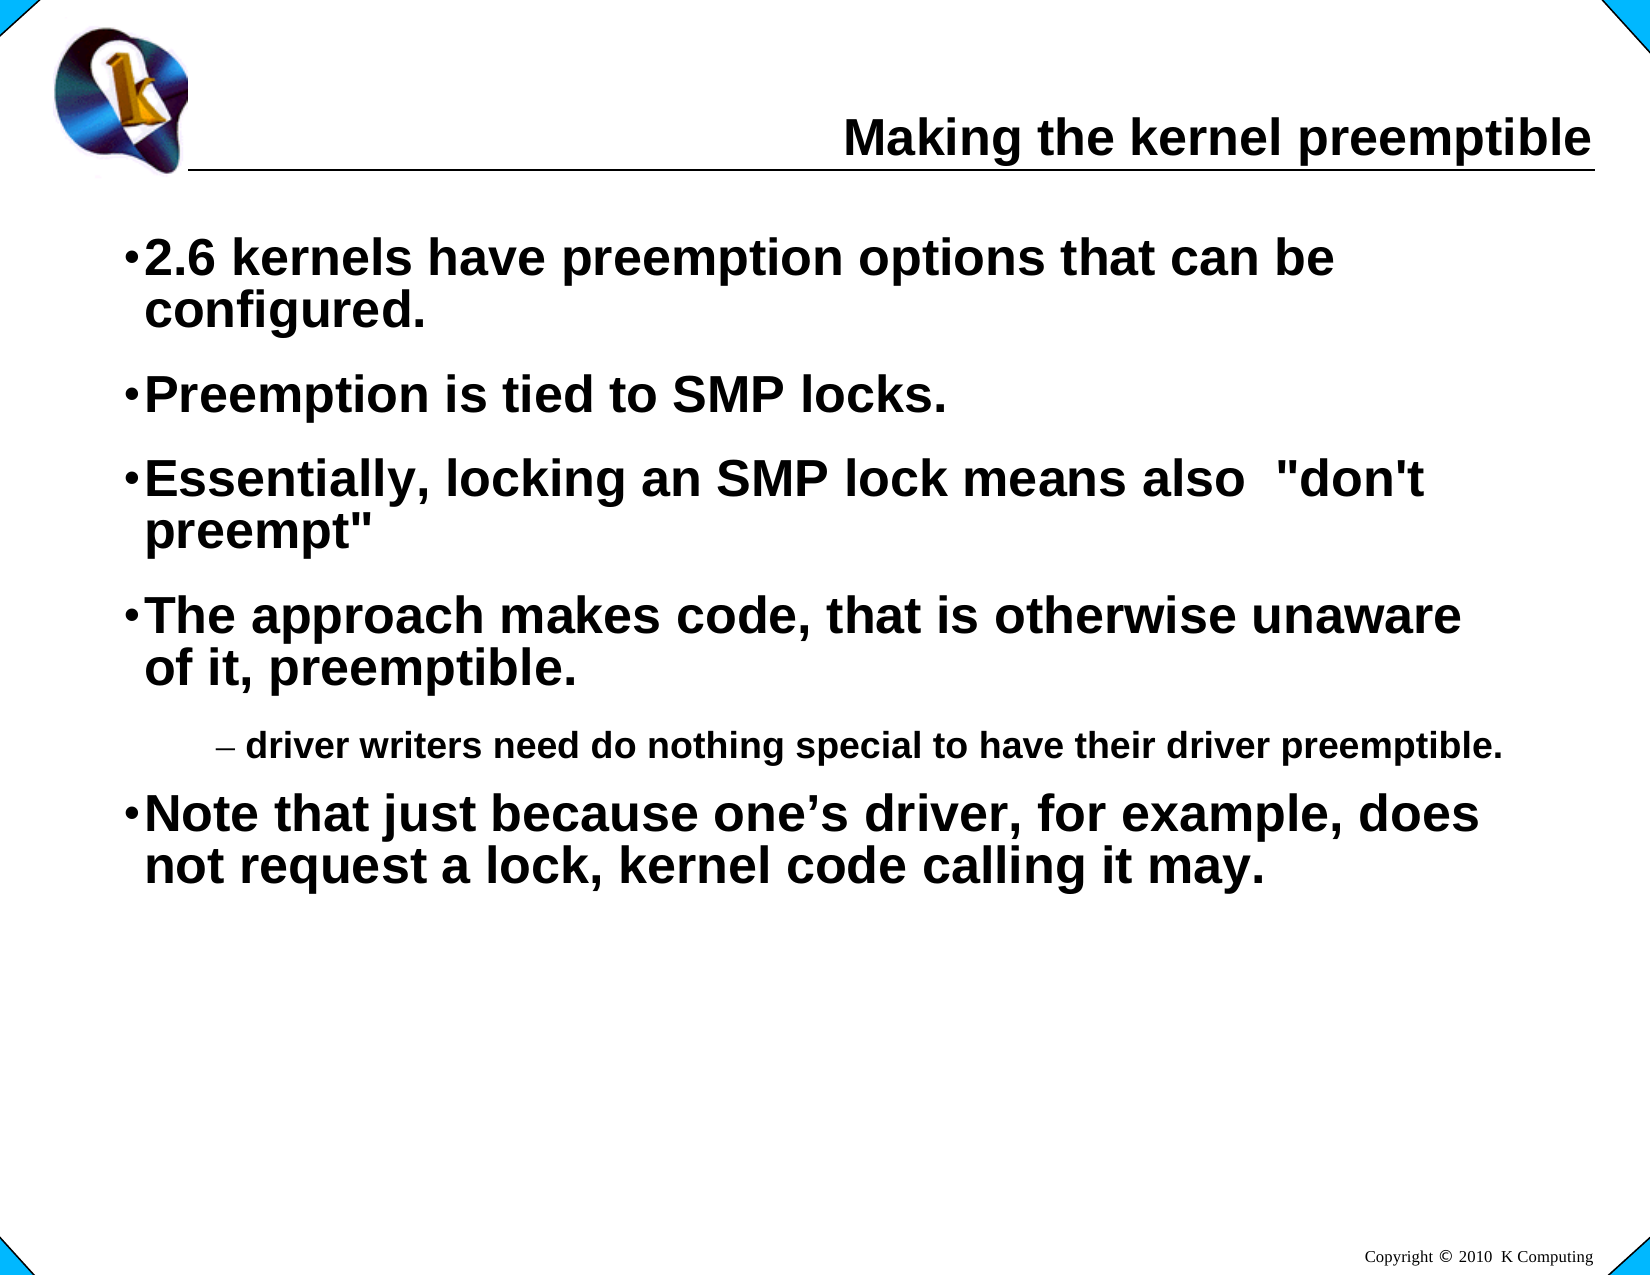

# Making the kernel preemptible
2.6 kernels have preemption options that can be configured.
Preemption is tied to SMP locks.
Essentially, locking an SMP lock means also "don't preempt"
The approach makes code, that is otherwise unaware of it, preemptible.
 driver writers need do nothing special to have their driver preemptible.
Note that just because one’s driver, for example, does not request a lock, kernel code calling it may.
2.6 kernels have preemption options that can be configured.
Preemption is tied to SMP locks.
Essentially, locking an SMP lock means also "don't preempt"
Requires a 2.4 or newer kernel
The approach makes code, that is otherwise unaware of it, preemptible.
 driver writers need do nothing special to have their driver preemptible.
Note that just because one’s driver does not request a lock, kernel code calling it may.
Recent kernels are including more real-time preemption features.